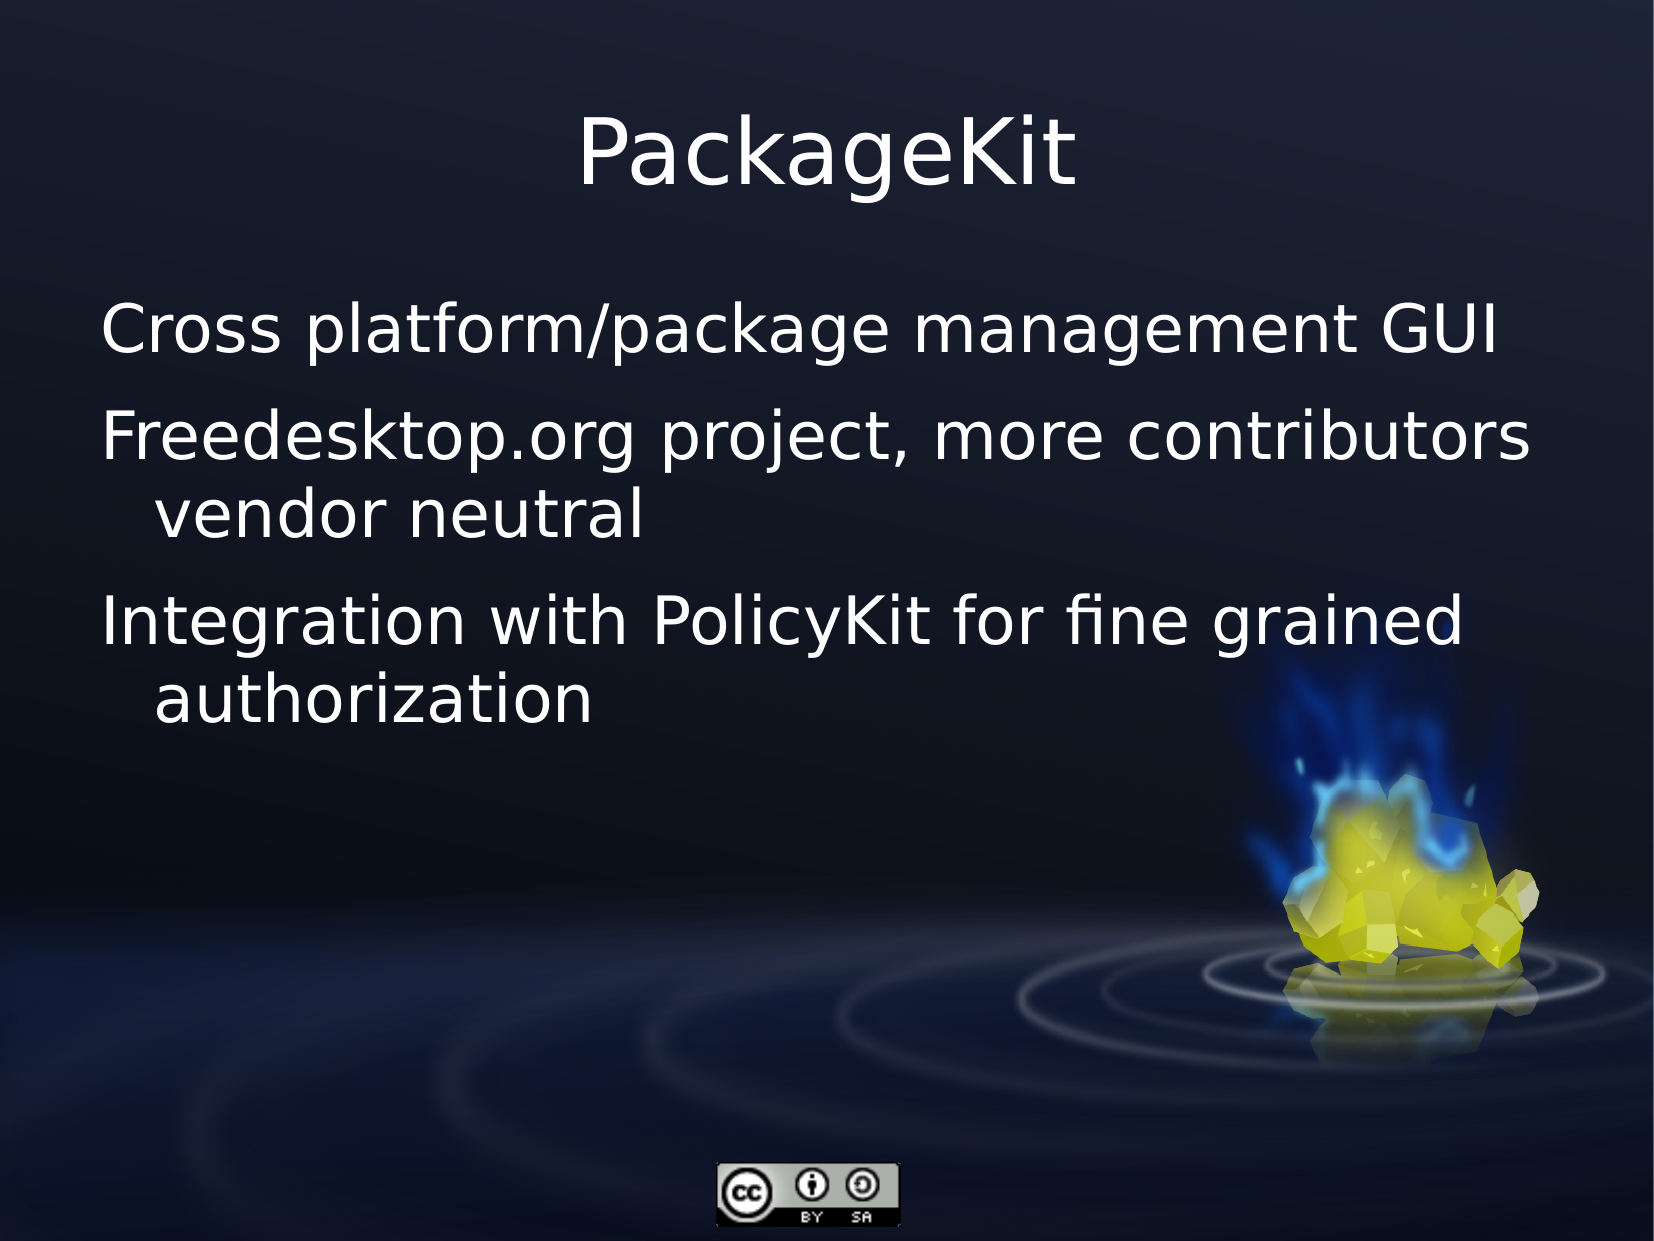

# PackageKit
Cross platform/package management GUI
Freedesktop.org project, more contributors vendor neutral
Integration with PolicyKit for fine grained authorization